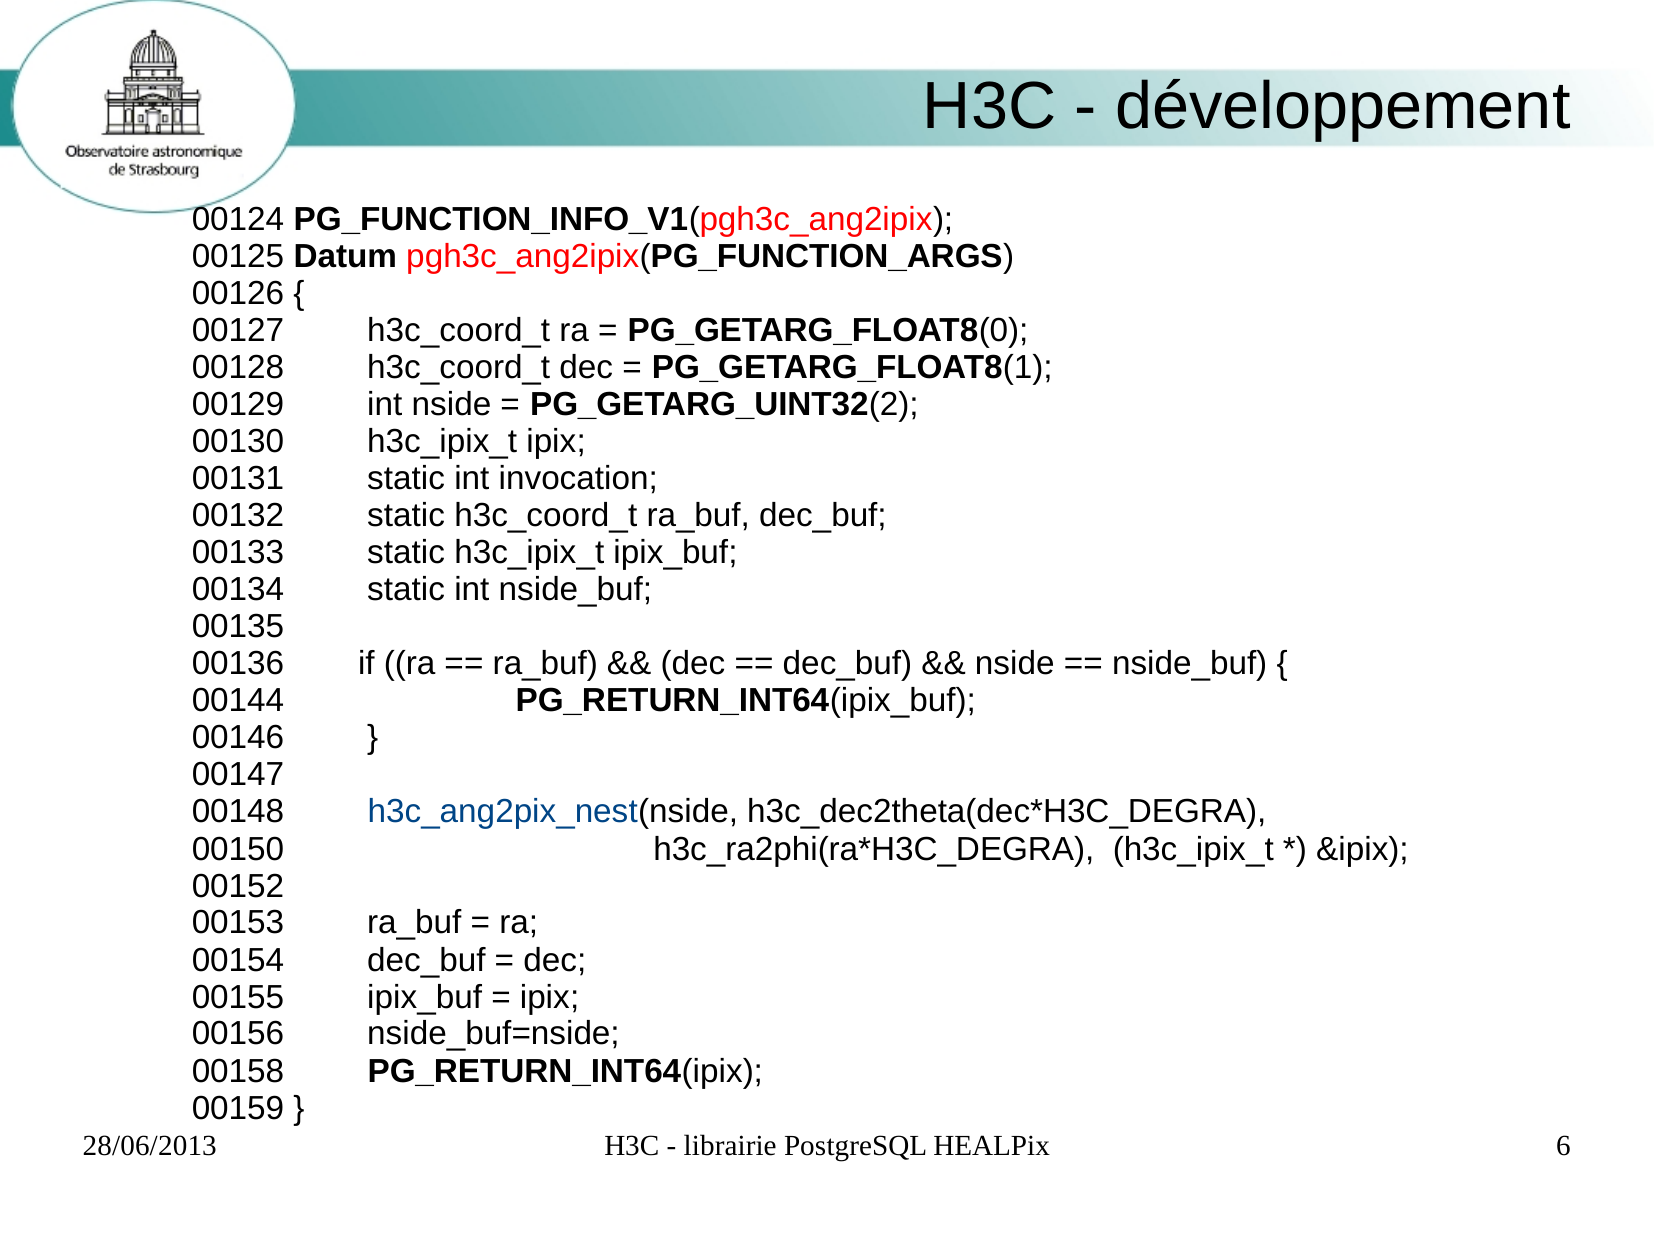

# H3C - développement
00124 PG_FUNCTION_INFO_V1(pgh3c_ang2ipix);
00125 Datum pgh3c_ang2ipix(PG_FUNCTION_ARGS)
00126 {
00127 h3c_coord_t ra = PG_GETARG_FLOAT8(0);
00128 h3c_coord_t dec = PG_GETARG_FLOAT8(1);
00129 int nside = PG_GETARG_UINT32(2);
00130 h3c_ipix_t ipix;
00131 static int invocation;
00132 static h3c_coord_t ra_buf, dec_buf;
00133 static h3c_ipix_t ipix_buf;
00134 static int nside_buf;
00135
00136 if ((ra == ra_buf) && (dec == dec_buf) && nside == nside_buf) {
00144 PG_RETURN_INT64(ipix_buf);
00146 }
00147
00148 h3c_ang2pix_nest(nside, h3c_dec2theta(dec*H3C_DEGRA),
00150 		 h3c_ra2phi(ra*H3C_DEGRA), (h3c_ipix_t *) &ipix);
00152
00153 ra_buf = ra;
00154 dec_buf = dec;
00155 ipix_buf = ipix;
00156 nside_buf=nside;
00158 PG_RETURN_INT64(ipix);
00159 }
28/06/2013
H3C - librairie PostgreSQL HEALPix
6